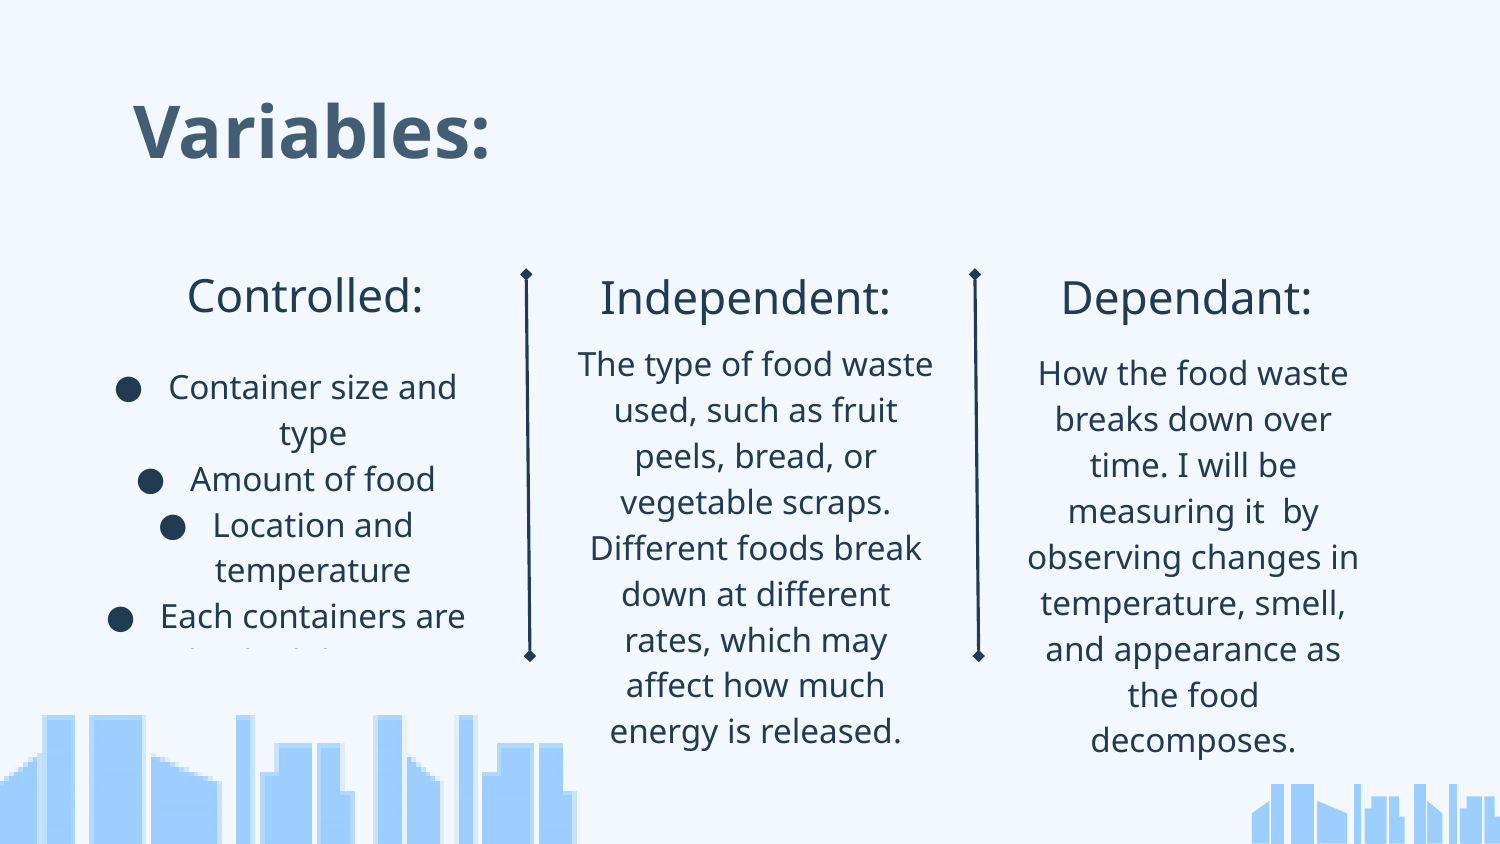

# Variables:
Controlled:
Independent:
Dependant:
The type of food waste used, such as fruit peels, bread, or vegetable scraps. Different foods break down at different rates, which may affect how much energy is released.
How the food waste breaks down over time. I will be measuring it by observing changes in temperature, smell, and appearance as the food decomposes.
Container size and type
Amount of food
Location and temperature
Each containers are checked the same days